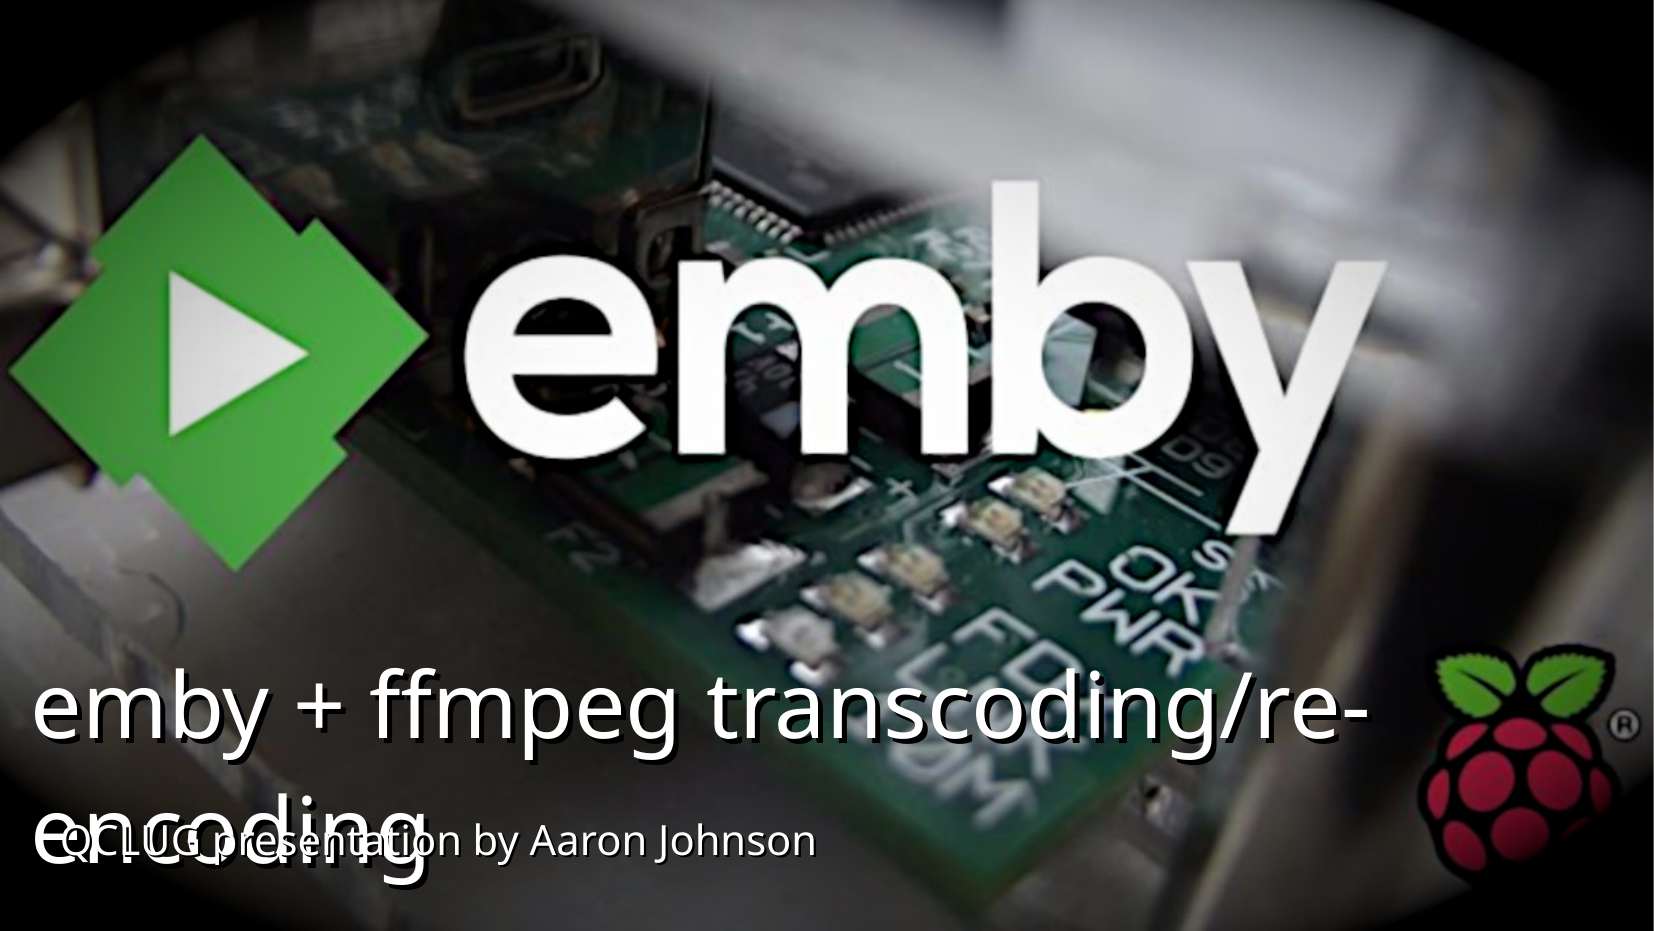

# emby + ffmpeg transcoding/re-encoding
QCLUG presentation by Aaron Johnson